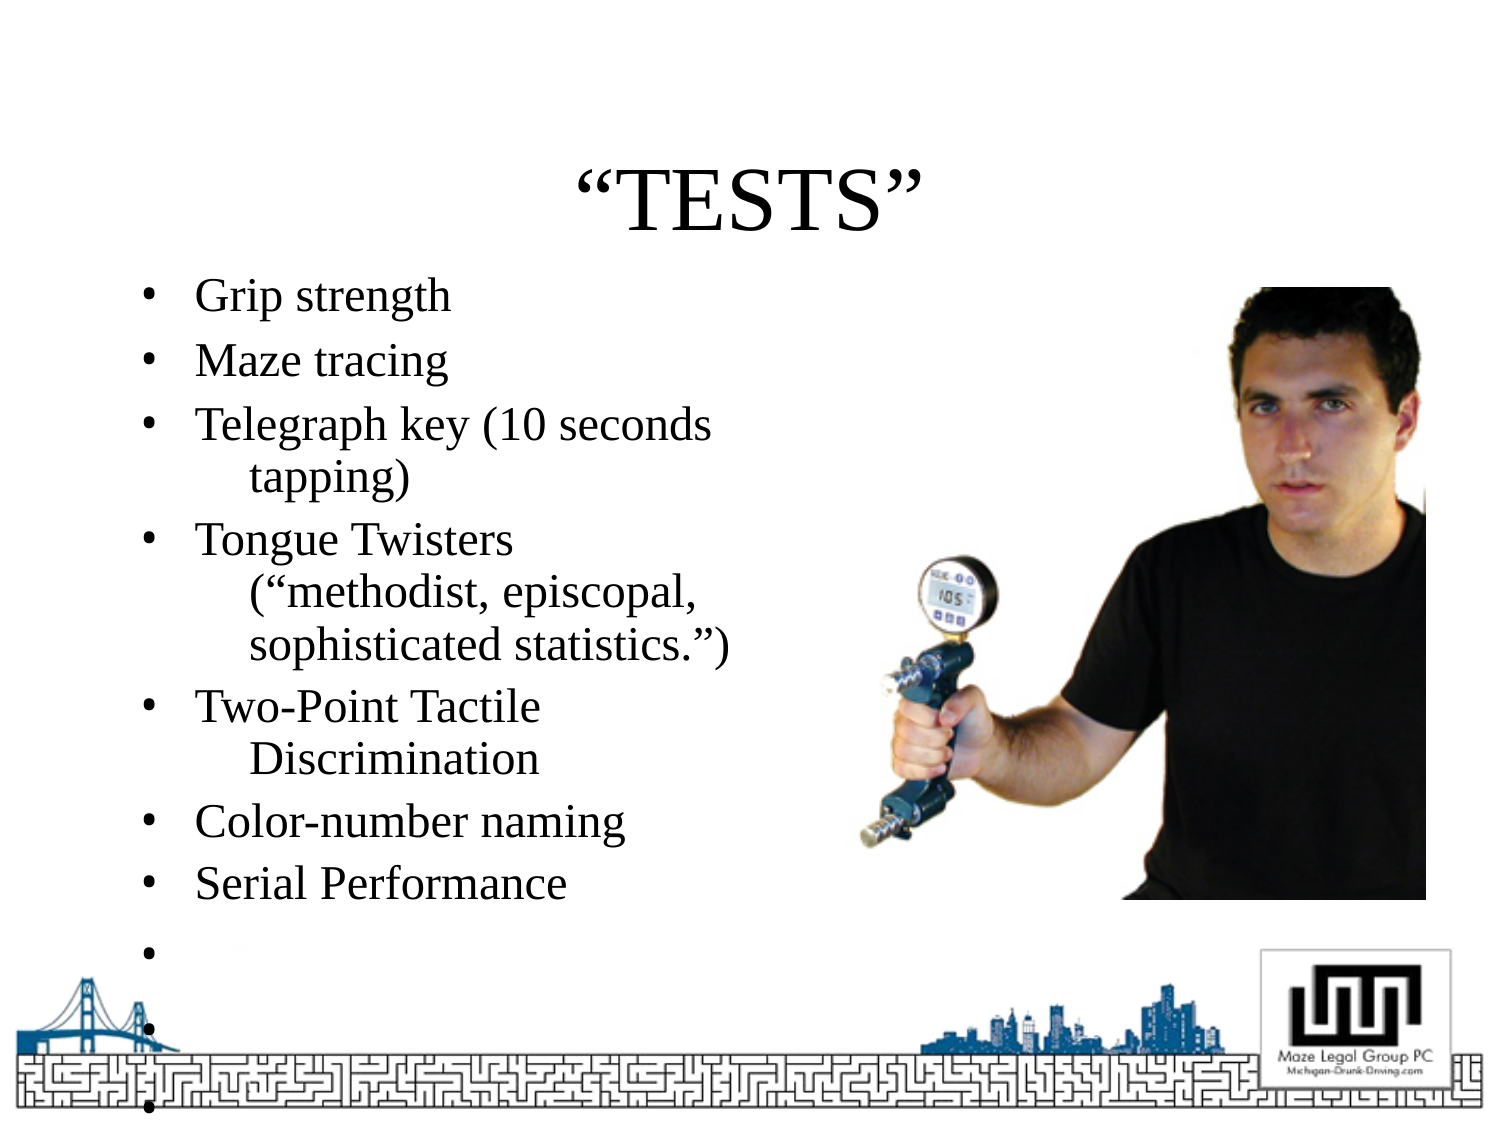

# “TESTS”
Grip strength
Maze tracing
Telegraph key (10 seconds tapping)
Tongue Twisters (“methodist, episcopal, sophisticated statistics.”)
Two-Point Tactile Discrimination
Color-number naming
Serial Performance